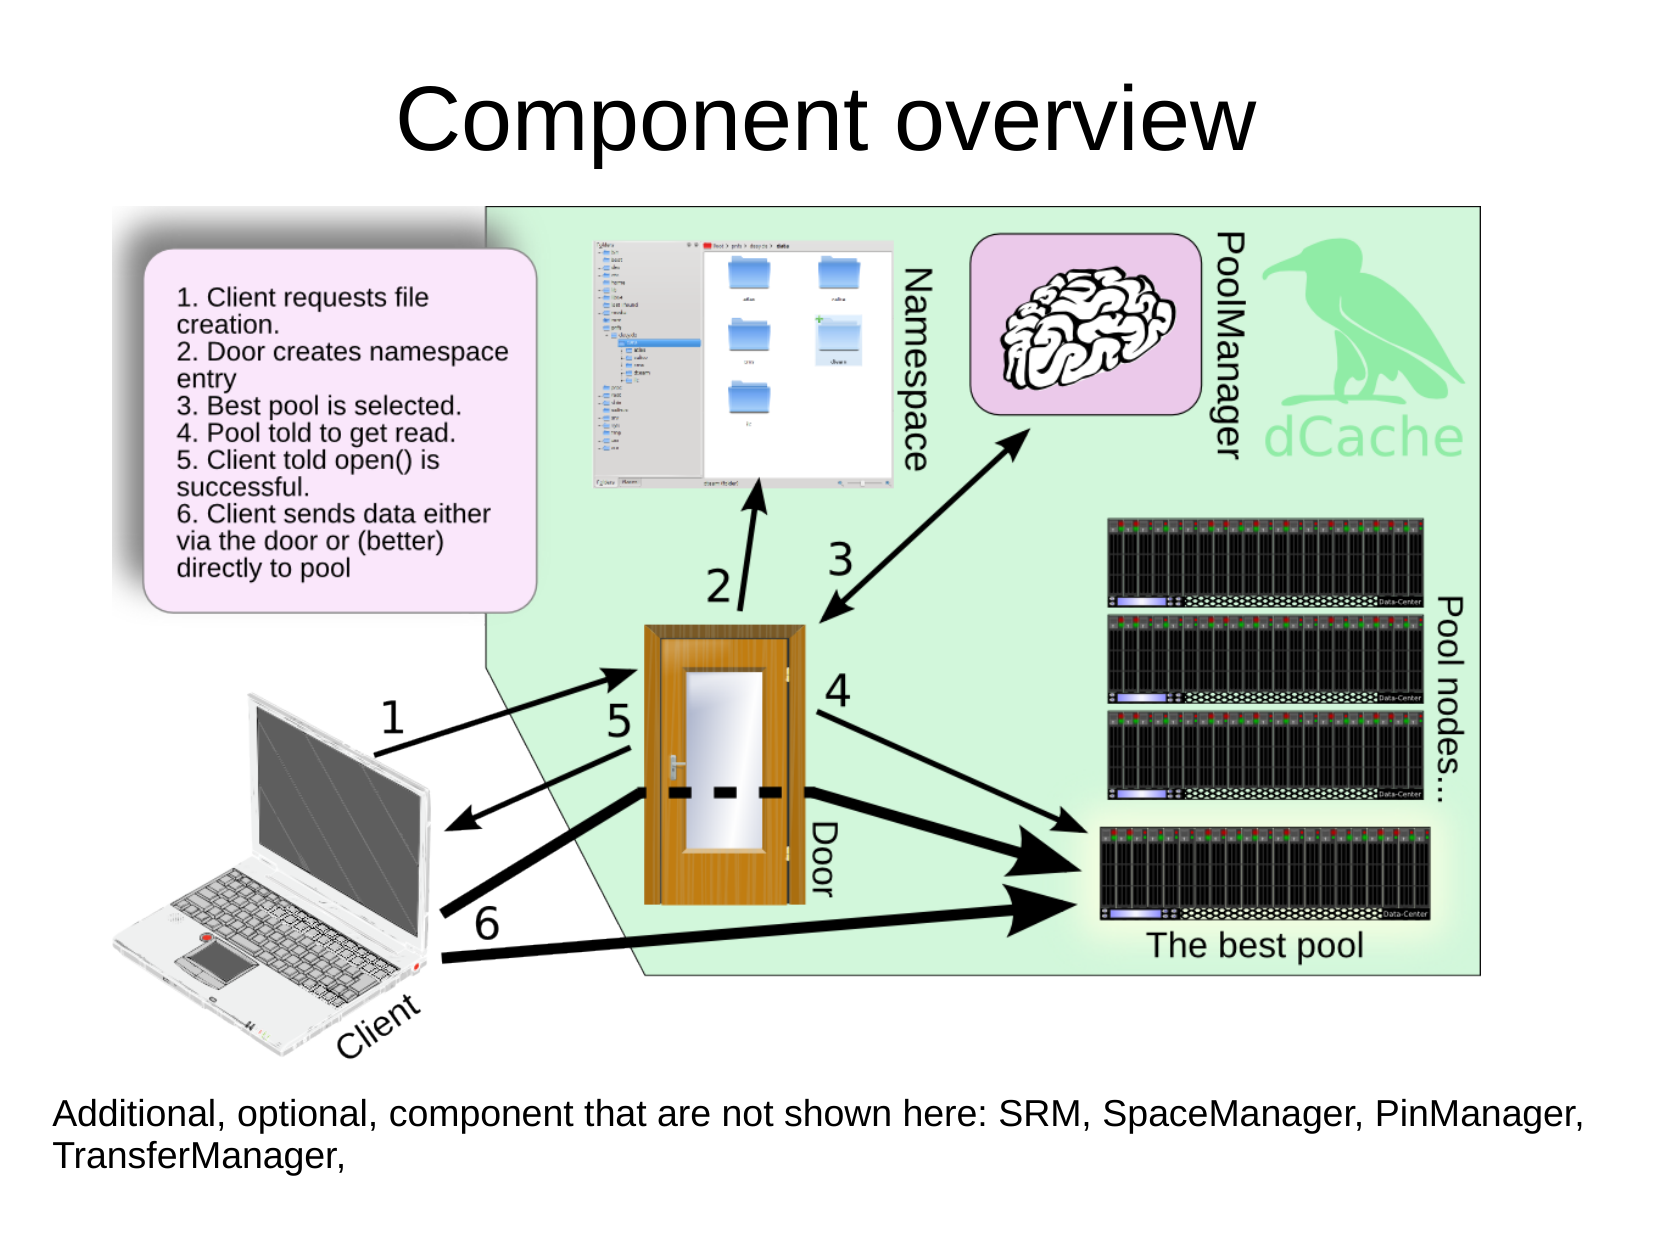

# Component overview
Additional, optional, component that are not shown here: SRM, SpaceManager, PinManager, TransferManager,